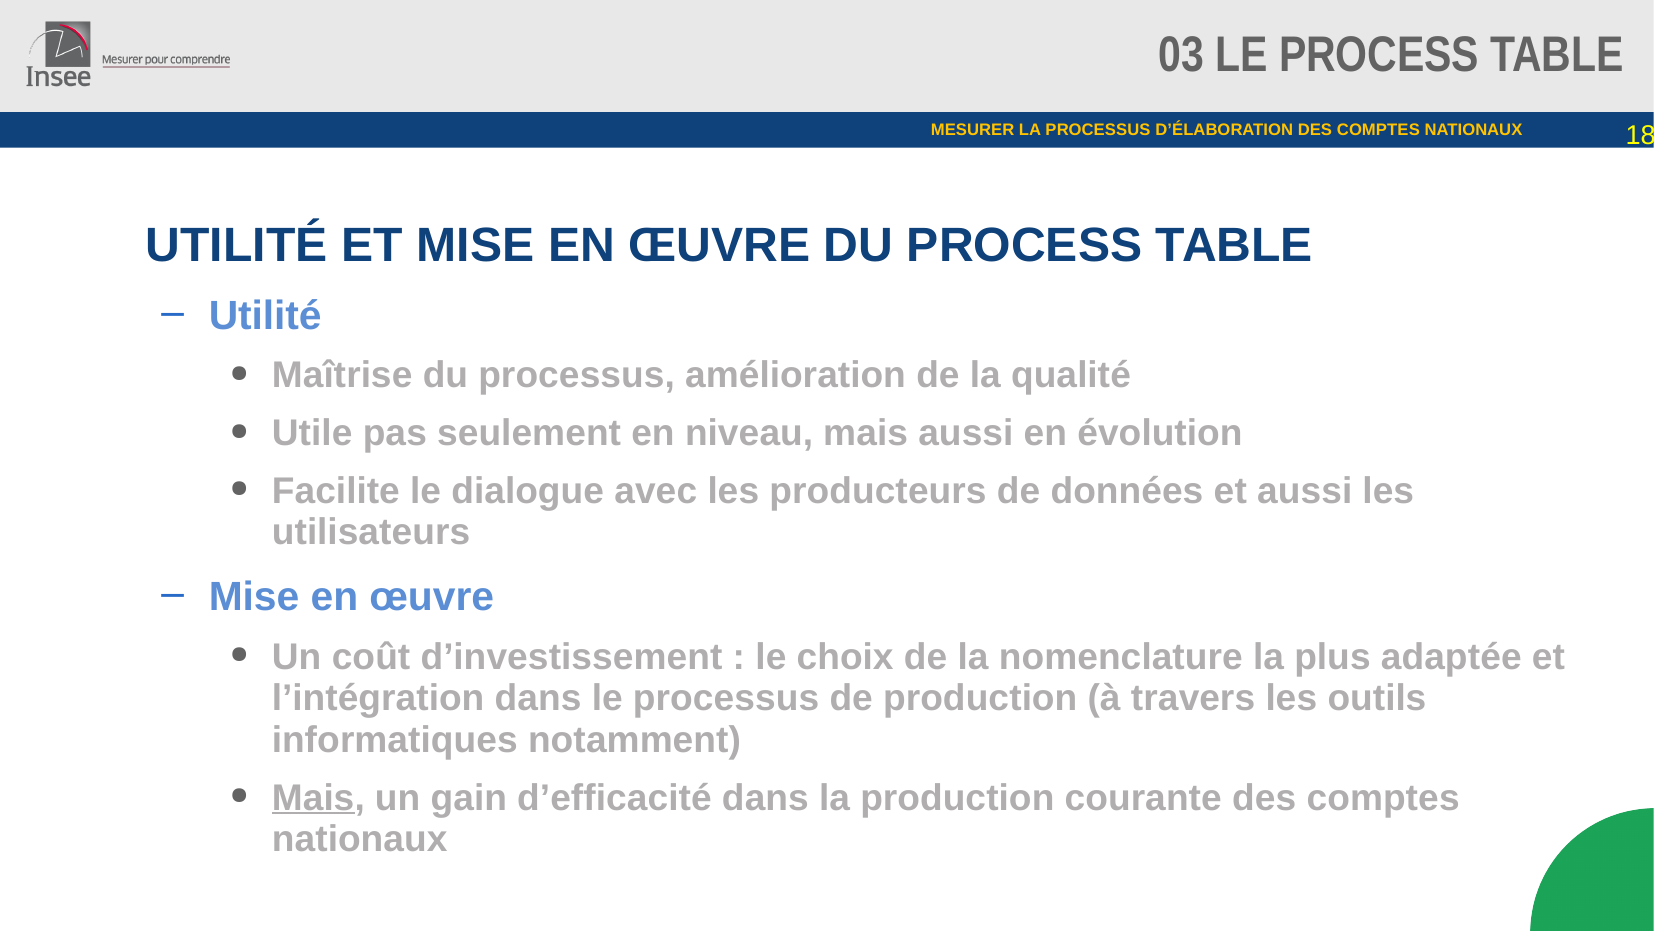

# 03 le process table
Indiquez le nom de votre partie dans Insertion / En tête et pied de page
Utilité et mise en œuvre du process table
Utilité
Maîtrise du processus, amélioration de la qualité
Utile pas seulement en niveau, mais aussi en évolution
Facilite le dialogue avec les producteurs de données et aussi les utilisateurs
Mise en œuvre
Un coût d’investissement : le choix de la nomenclature la plus adaptée et l’intégration dans le processus de production (à travers les outils informatiques notamment)
Mais, un gain d’efficacité dans la production courante des comptes nationaux